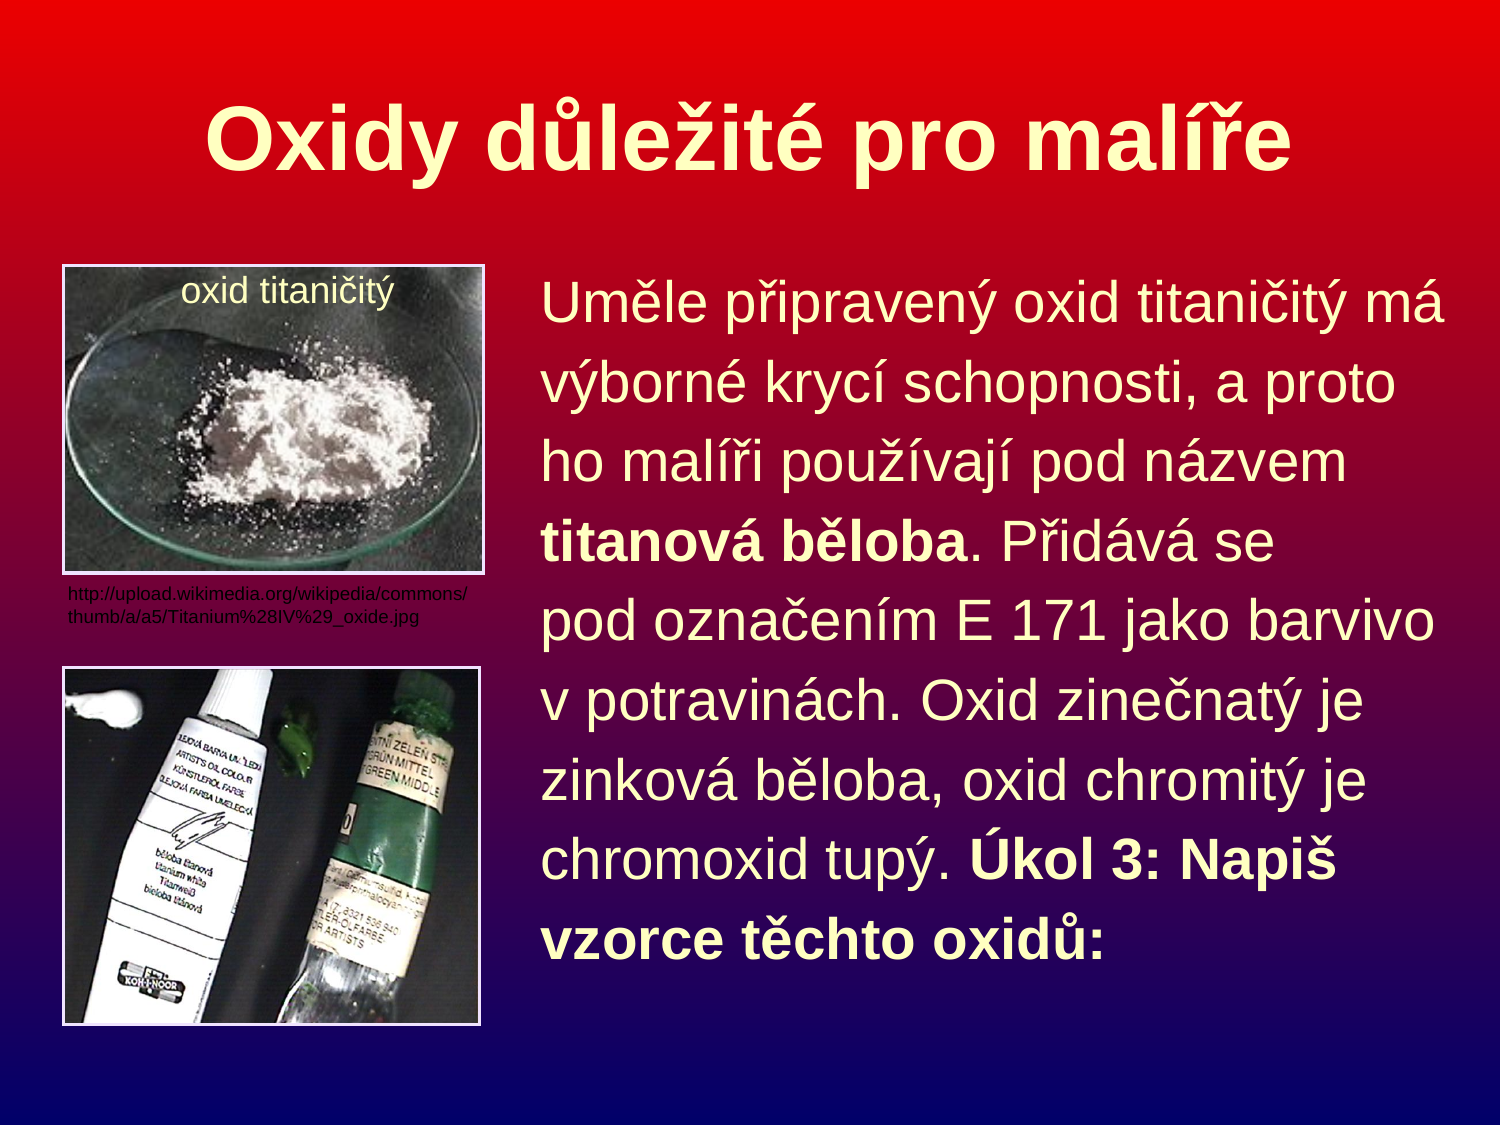

# Oxidy důležité pro malíře
oxid titaničitý
Uměle připravený oxid titaničitý má
výborné krycí schopnosti, a proto
ho malíři používají pod názvem
titanová běloba. Přidává se
pod označením E 171 jako barvivo
v potravinách. Oxid zinečnatý je
zinková běloba, oxid chromitý je
chromoxid tupý. Úkol 3: Napiš
vzorce těchto oxidů:
http://upload.wikimedia.org/wikipedia/commons/thumb/a/a5/Titanium%28IV%29_oxide.jpg